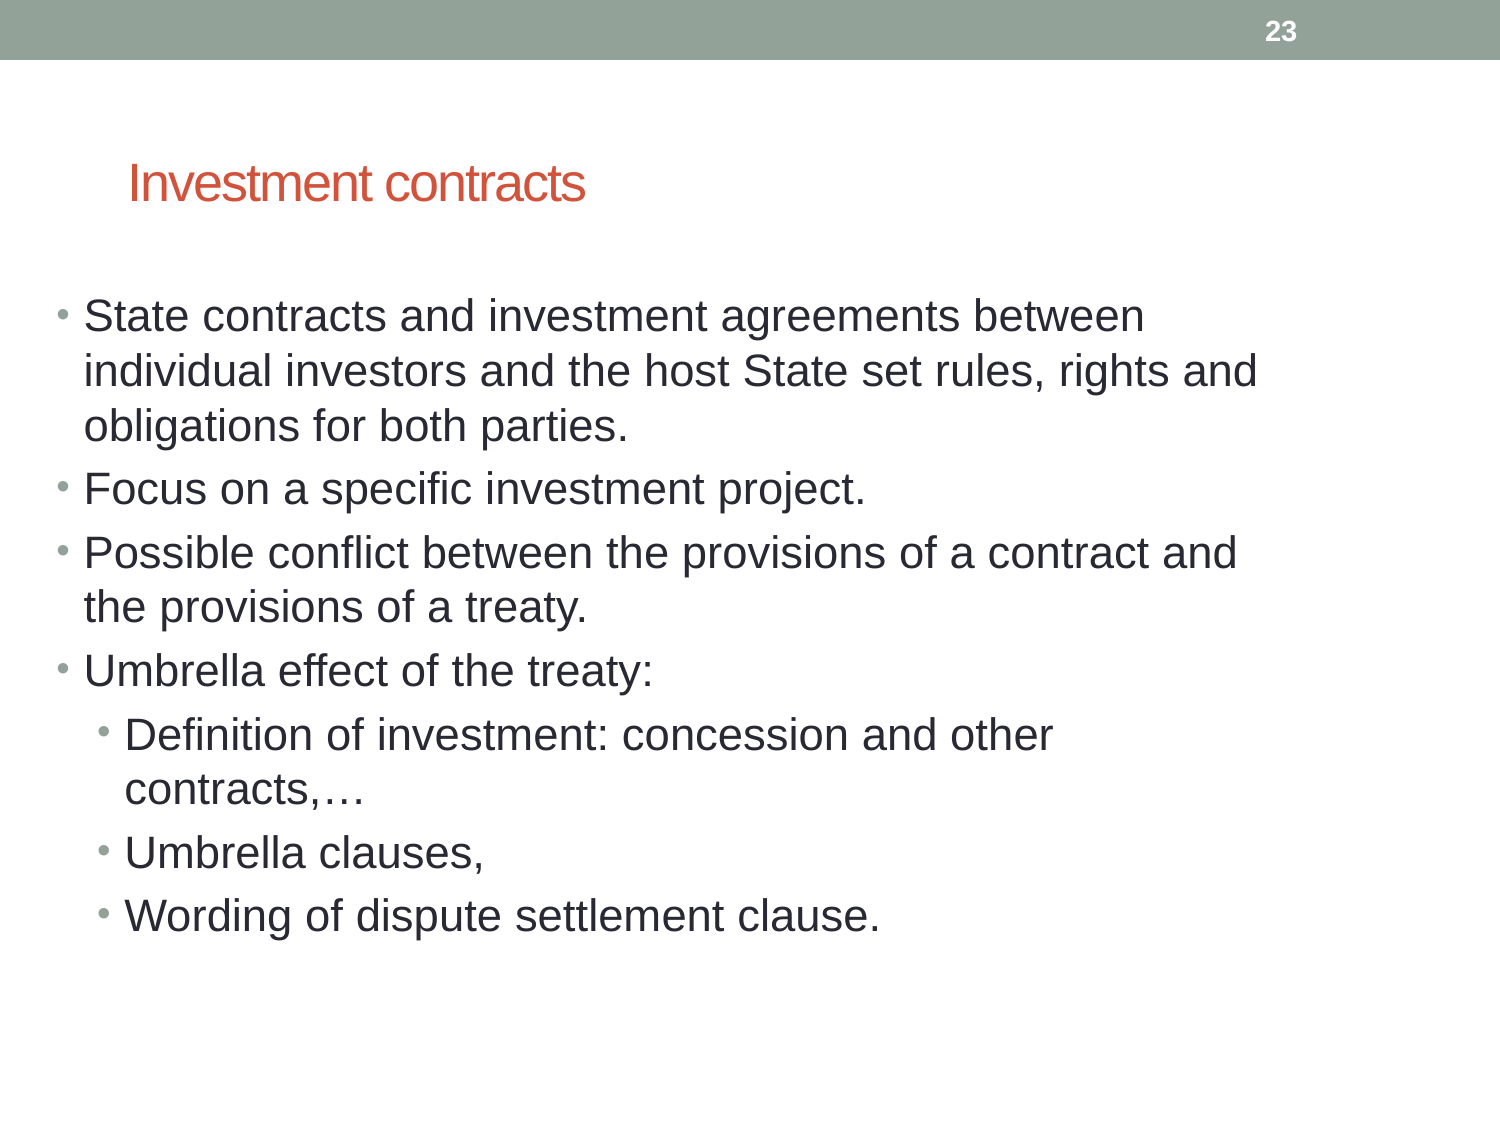

# Investment contracts
State contracts and investment agreements between individual investors and the host State set rules, rights and obligations for both parties.
Focus on a specific investment project.
Possible conflict between the provisions of a contract and the provisions of a treaty.
Umbrella effect of the treaty:
Definition of investment: concession and other contracts,…
Umbrella clauses,
Wording of dispute settlement clause.